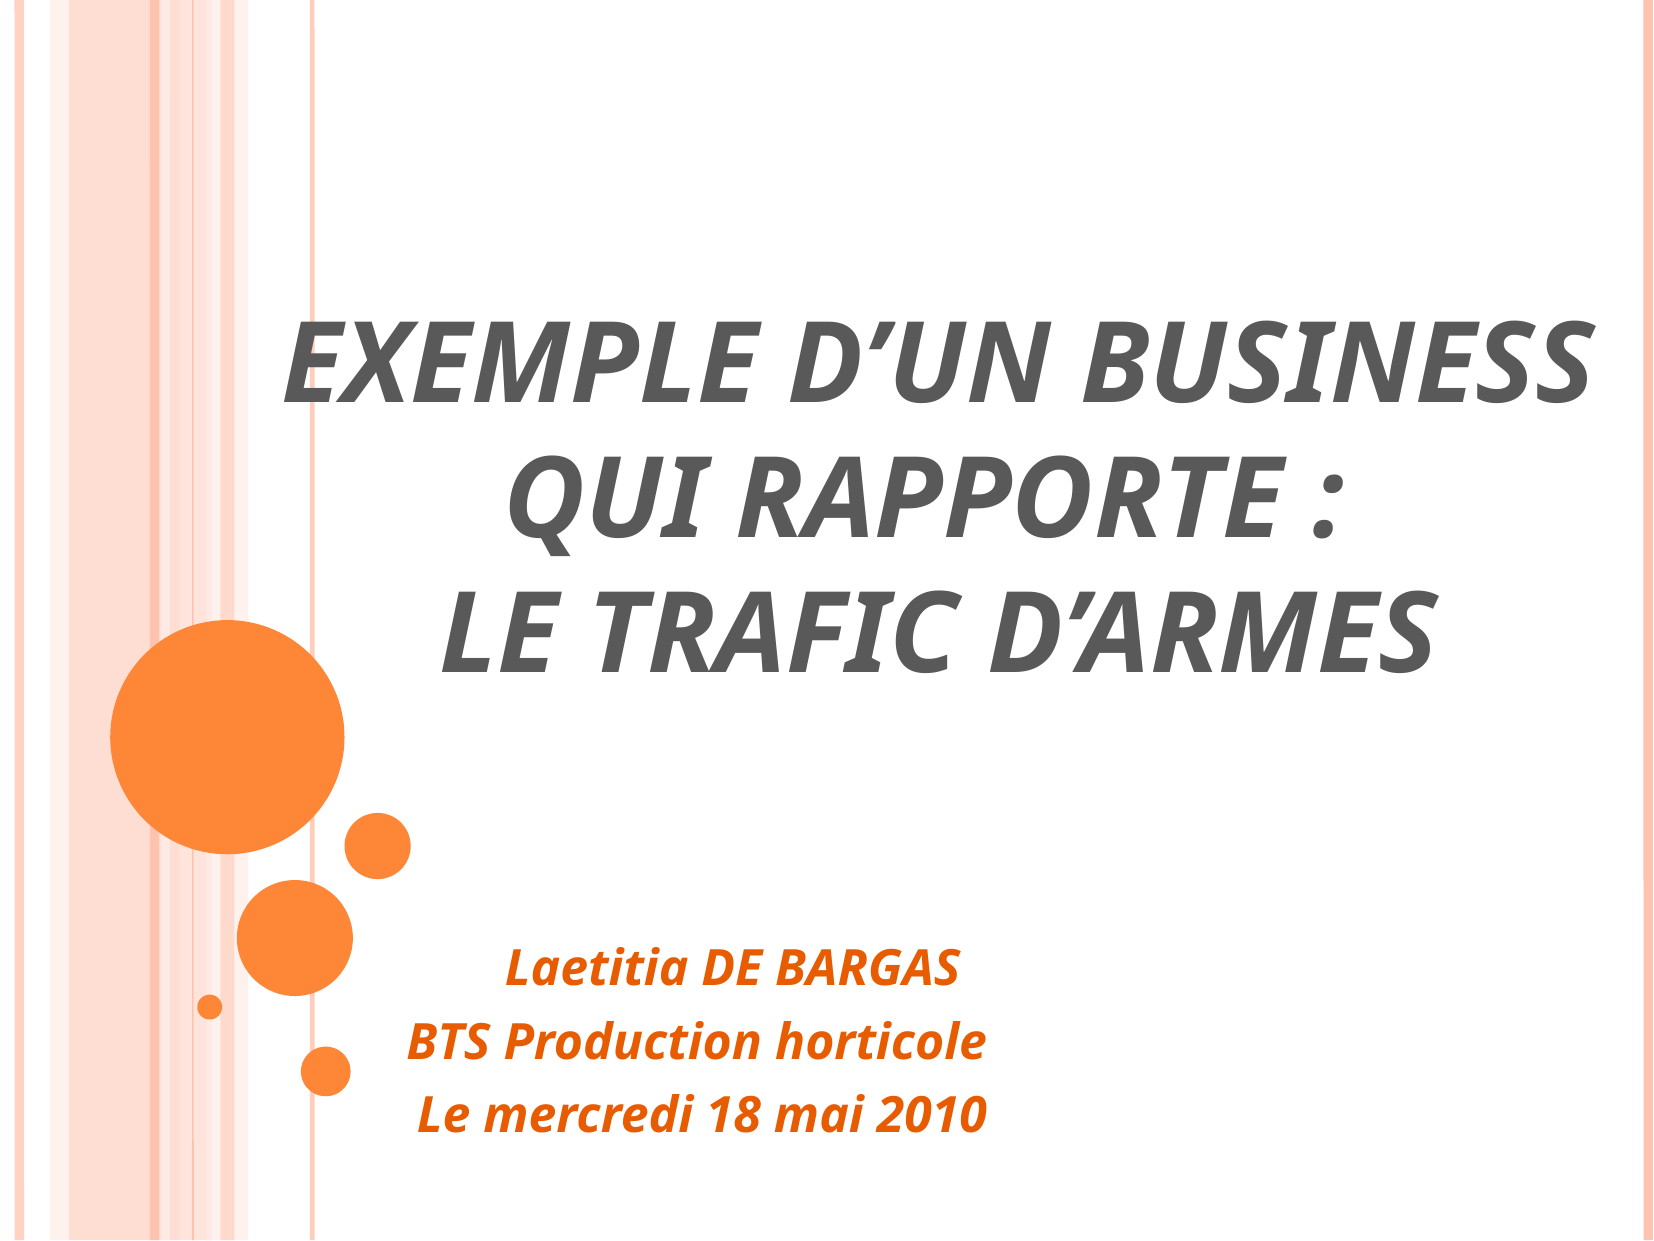

# EXEMPLE D’UN BUSINESS QUI RAPPORTE : LE TRAFIC D’ARMES
Laetitia DE BARGAS
BTS Production horticole
Le mercredi 18 mai 2010